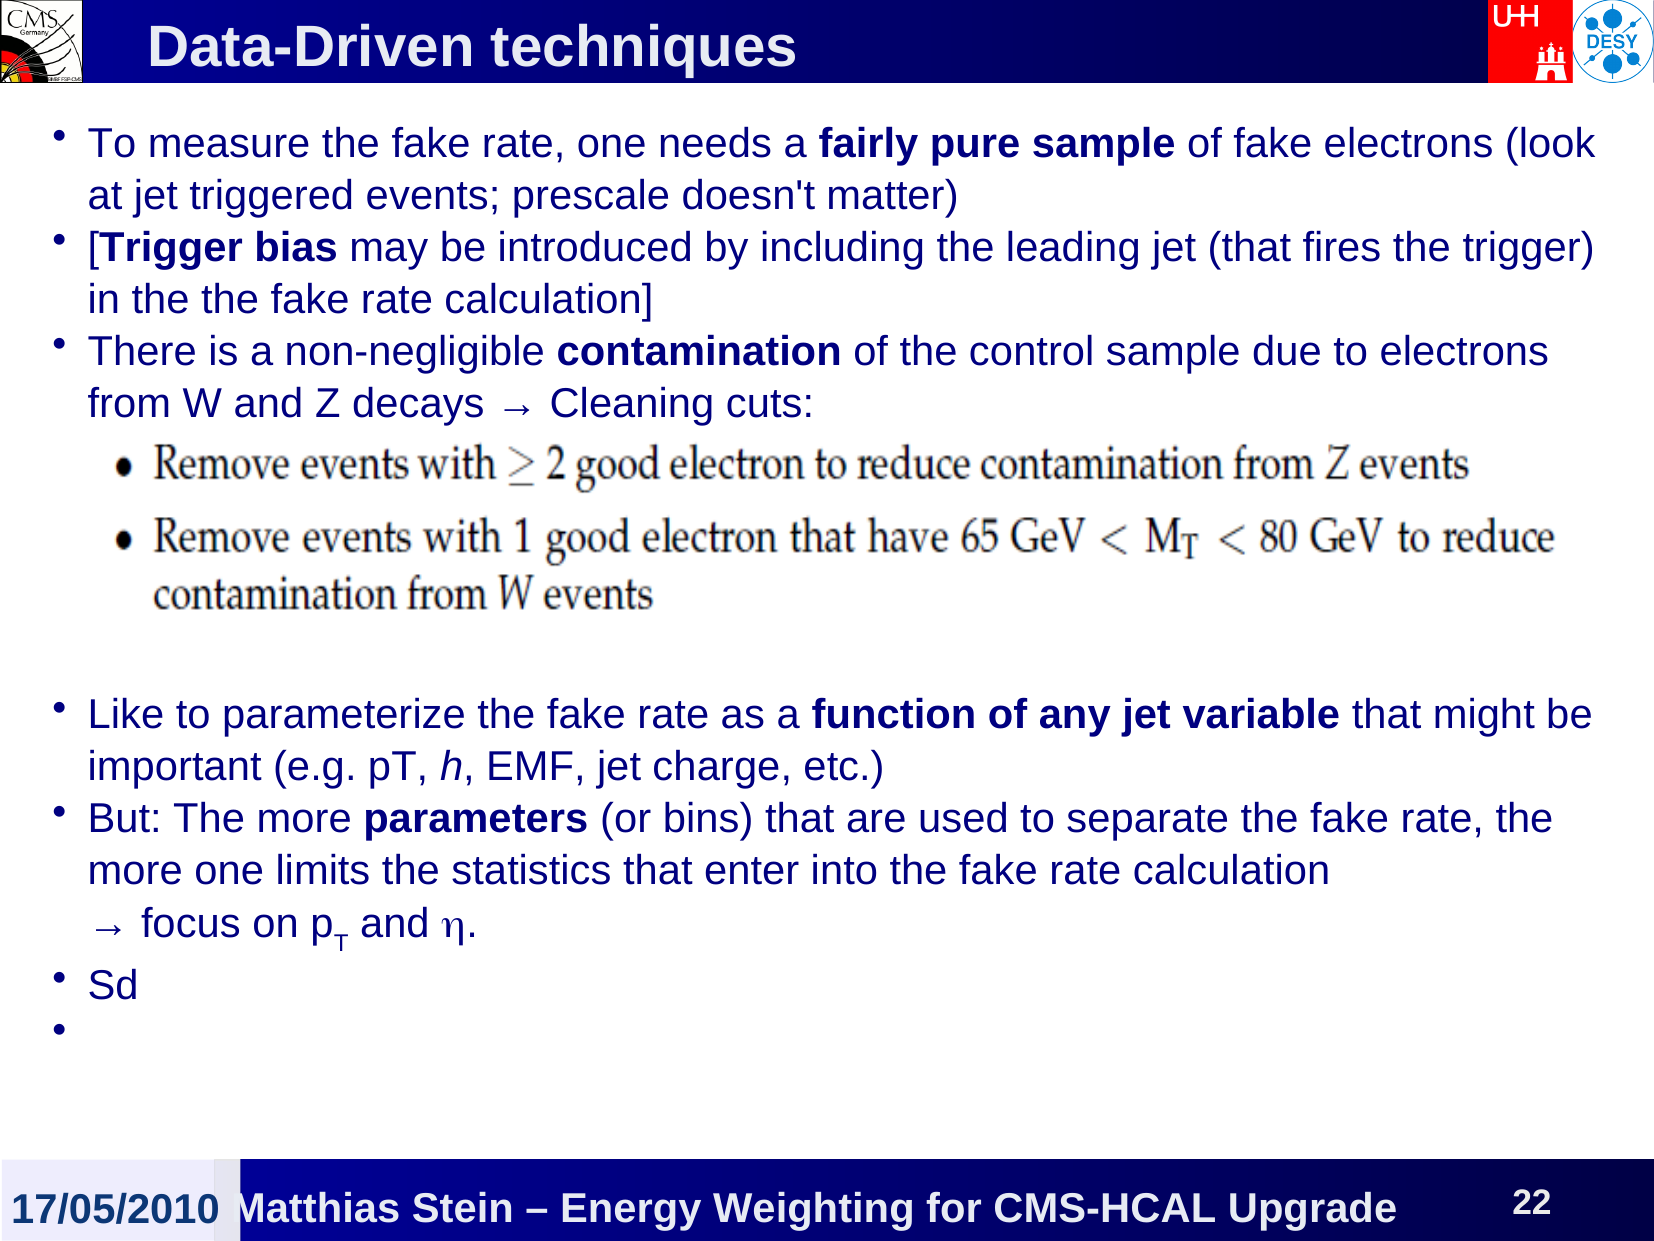

# Data-Driven techniques
To measure the fake rate, one needs a fairly pure sample of fake electrons (look at jet triggered events; prescale doesn't matter)
[Trigger bias may be introduced by including the leading jet (that fires the trigger) in the the fake rate calculation]
There is a non-negligible contamination of the control sample due to electrons from W and Z decays → Cleaning cuts:
Like to parameterize the fake rate as a function of any jet variable that might be important (e.g. pT, h, EMF, jet charge, etc.)
But: The more parameters (or bins) that are used to separate the fake rate, the more one limits the statistics that enter into the fake rate calculation
→ focus on pT and .
Sd